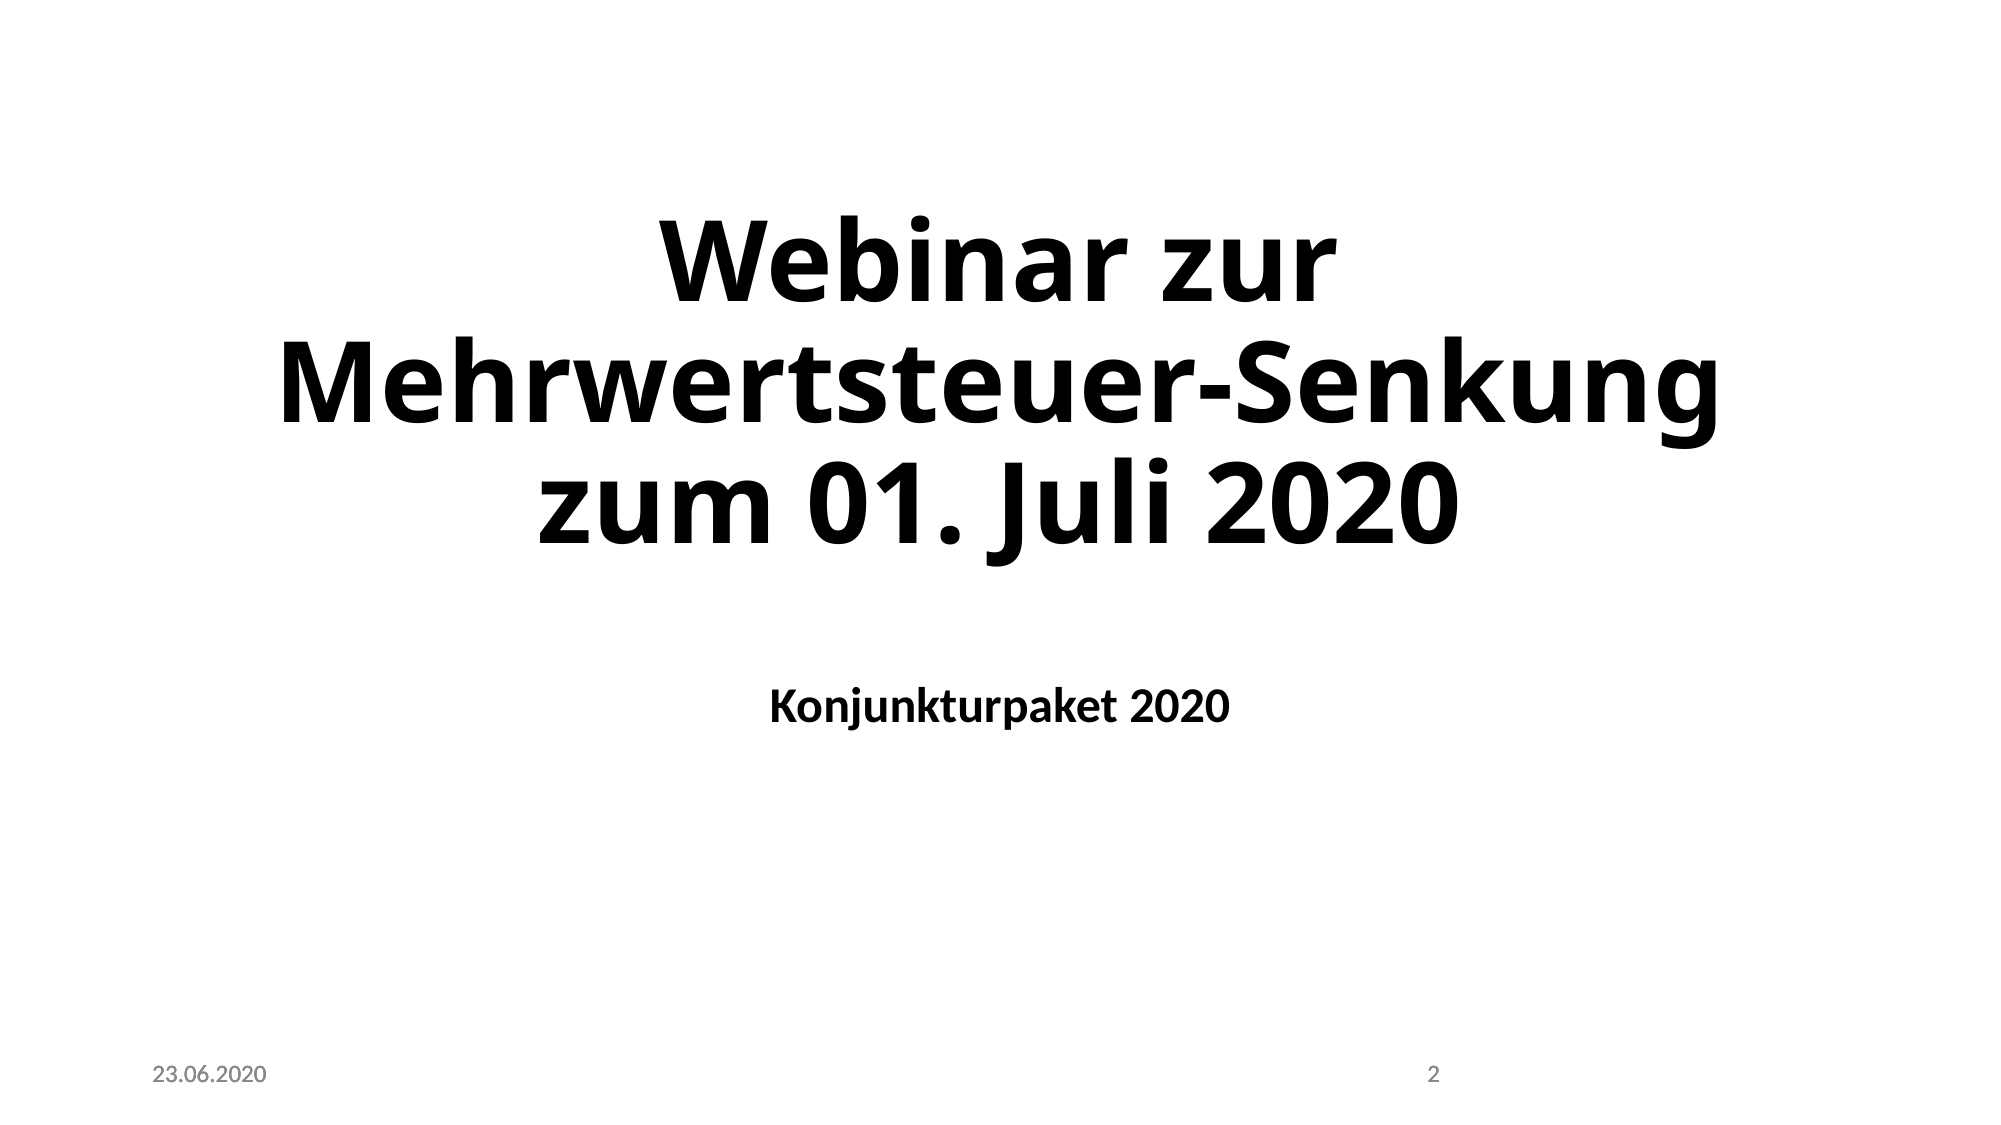

# Webinar zur Mehrwertsteuer‐Senkung zum 01. Juli 2020
Konjunkturpaket 2020
23.06.2020
23.06.2020
23.06.2020